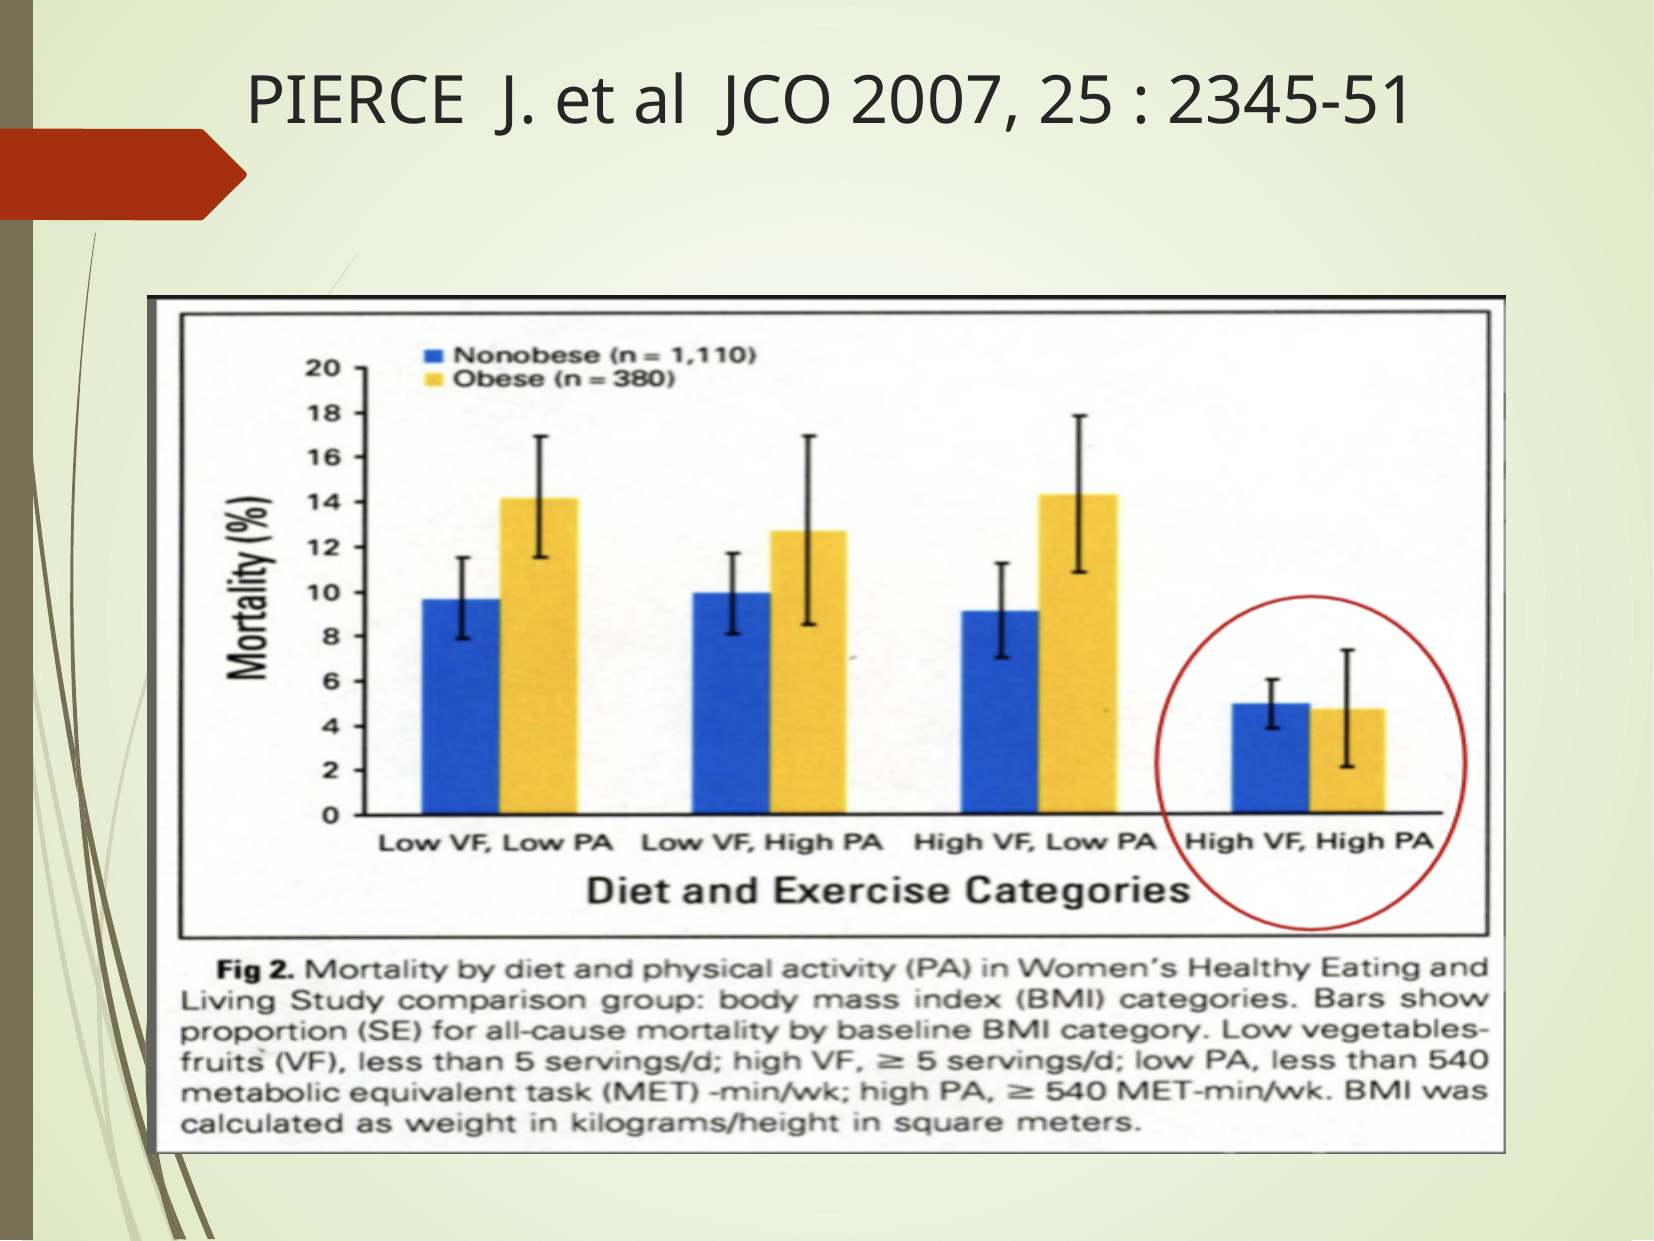

# PIERCE J. et al JCO 2007, 25 : 2345-51